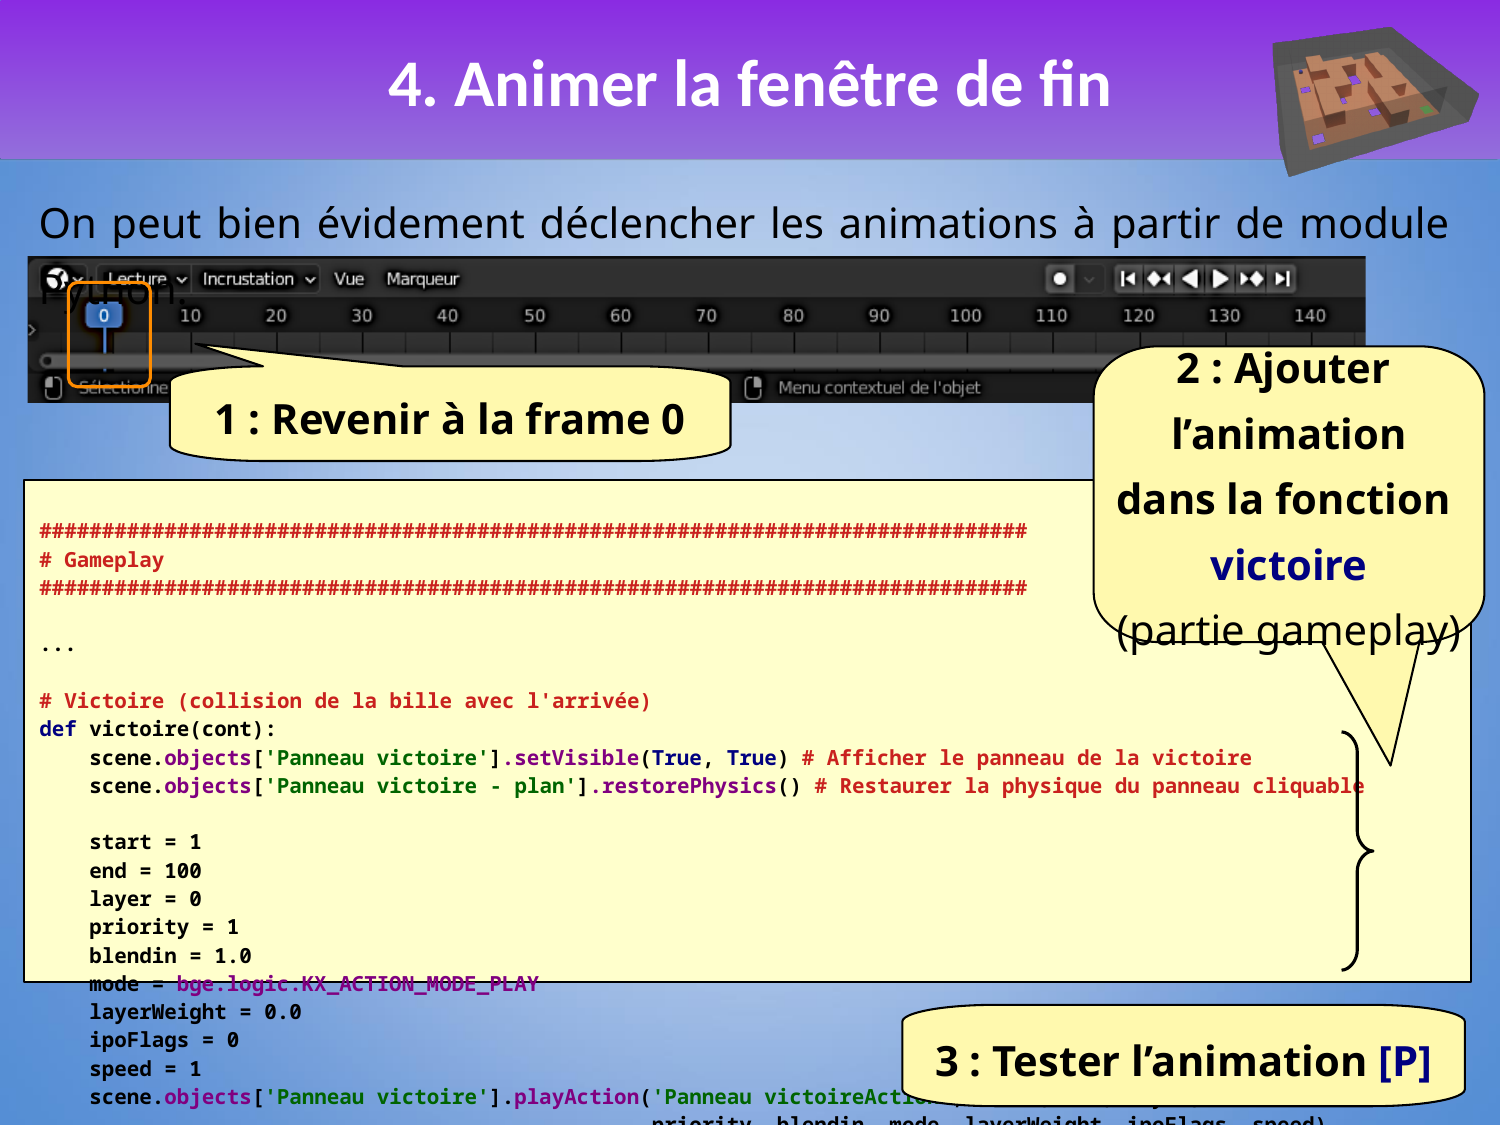

4. Animer la fenêtre de fin
On peut bien évidement déclencher les animations à partir de module Python.
2 : Ajouter
l’animation
dans la fonction
victoire
(partie gameplay)
1 : Revenir à la frame 0
###############################################################################
# Gameplay
###############################################################################
...
# Victoire (collision de la bille avec l'arrivée)
def victoire(cont):
 scene.objects['Panneau victoire'].setVisible(True, True) # Afficher le panneau de la victoire
 scene.objects['Panneau victoire - plan'].restorePhysics() # Restaurer la physique du panneau cliquable
 start = 1
 end = 100
 layer = 0
 priority = 1
 blendin = 1.0
 mode = bge.logic.KX_ACTION_MODE_PLAY
 layerWeight = 0.0
 ipoFlags = 0
 speed = 1
 scene.objects['Panneau victoire'].playAction('Panneau victoireAction', start, end, layer,
 priority, blendin, mode, layerWeight, ipoFlags, speed)
3 : Tester l’animation [P]